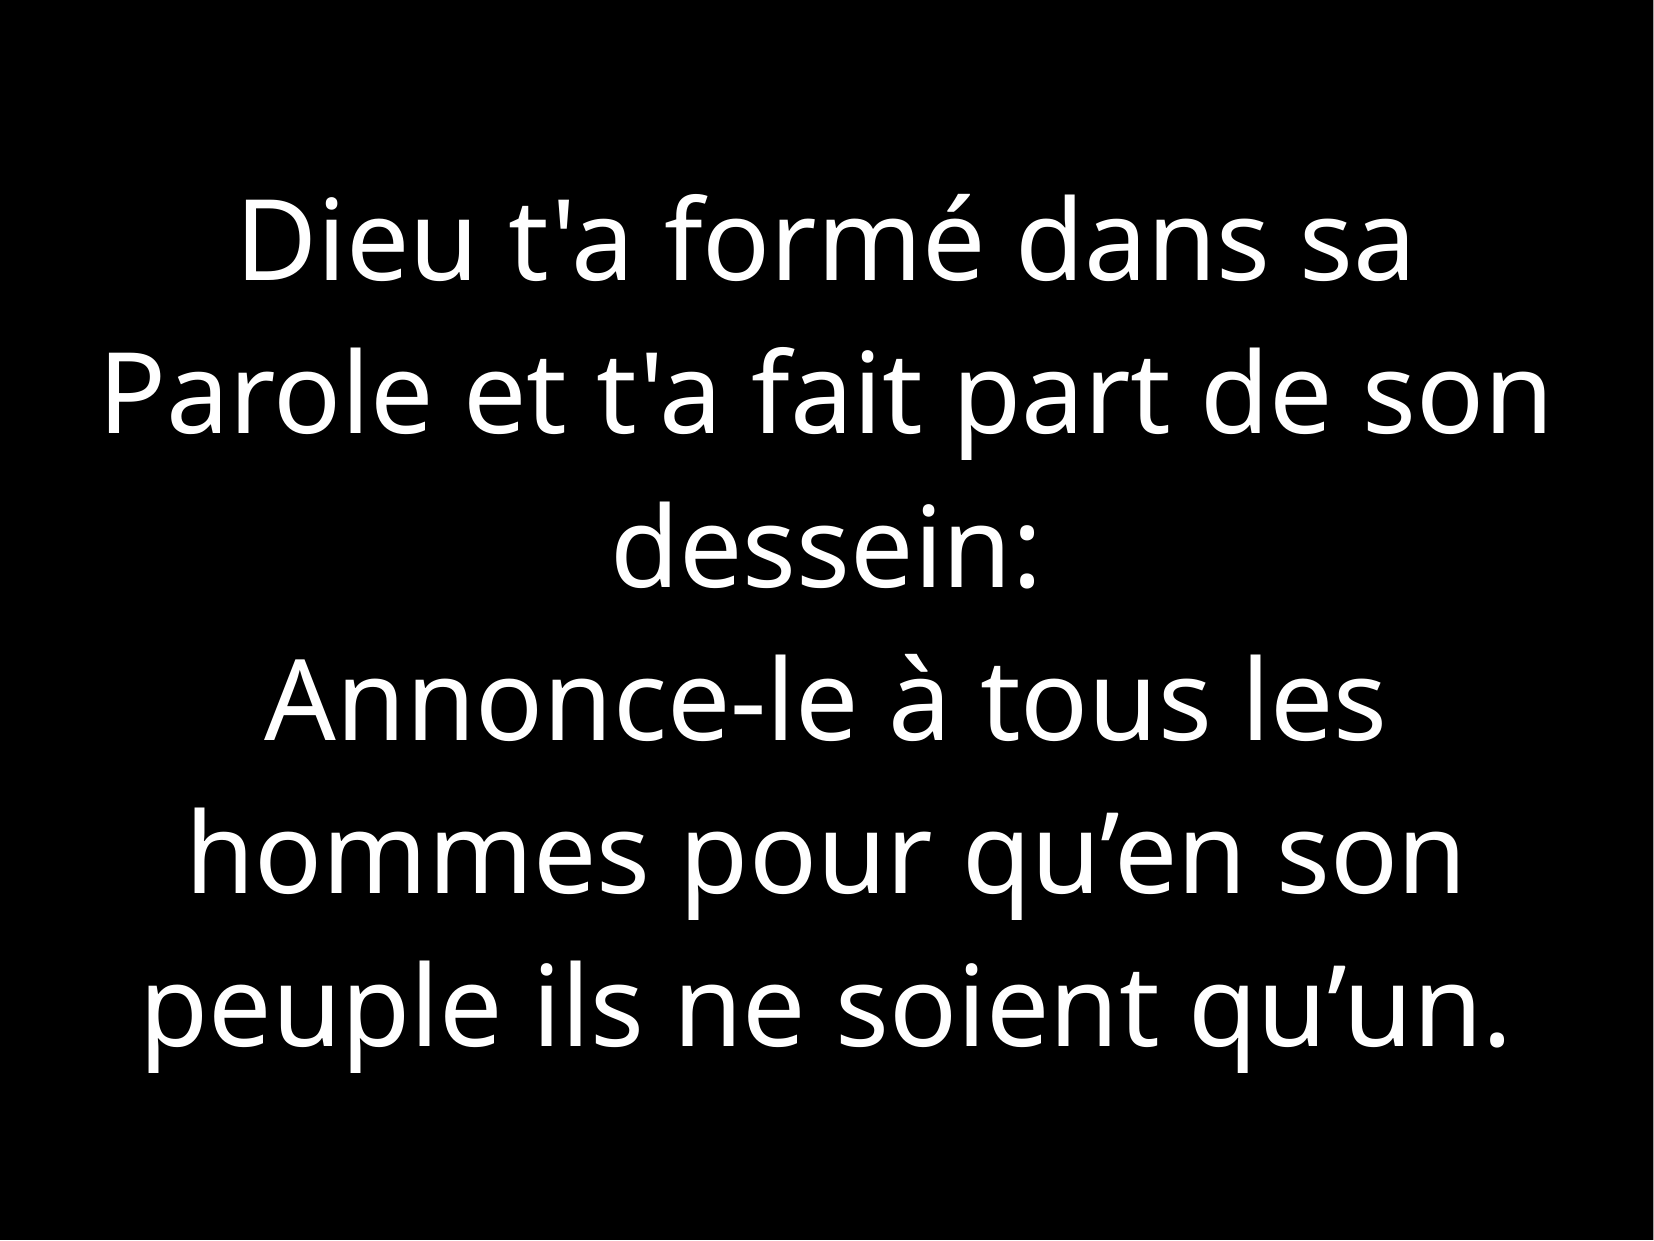

# Dieu t'a formé dans sa Parole et t'a fait part de son dessein:
Annonce-le à tous les hommes pour qu’en son peuple ils ne soient qu’un.